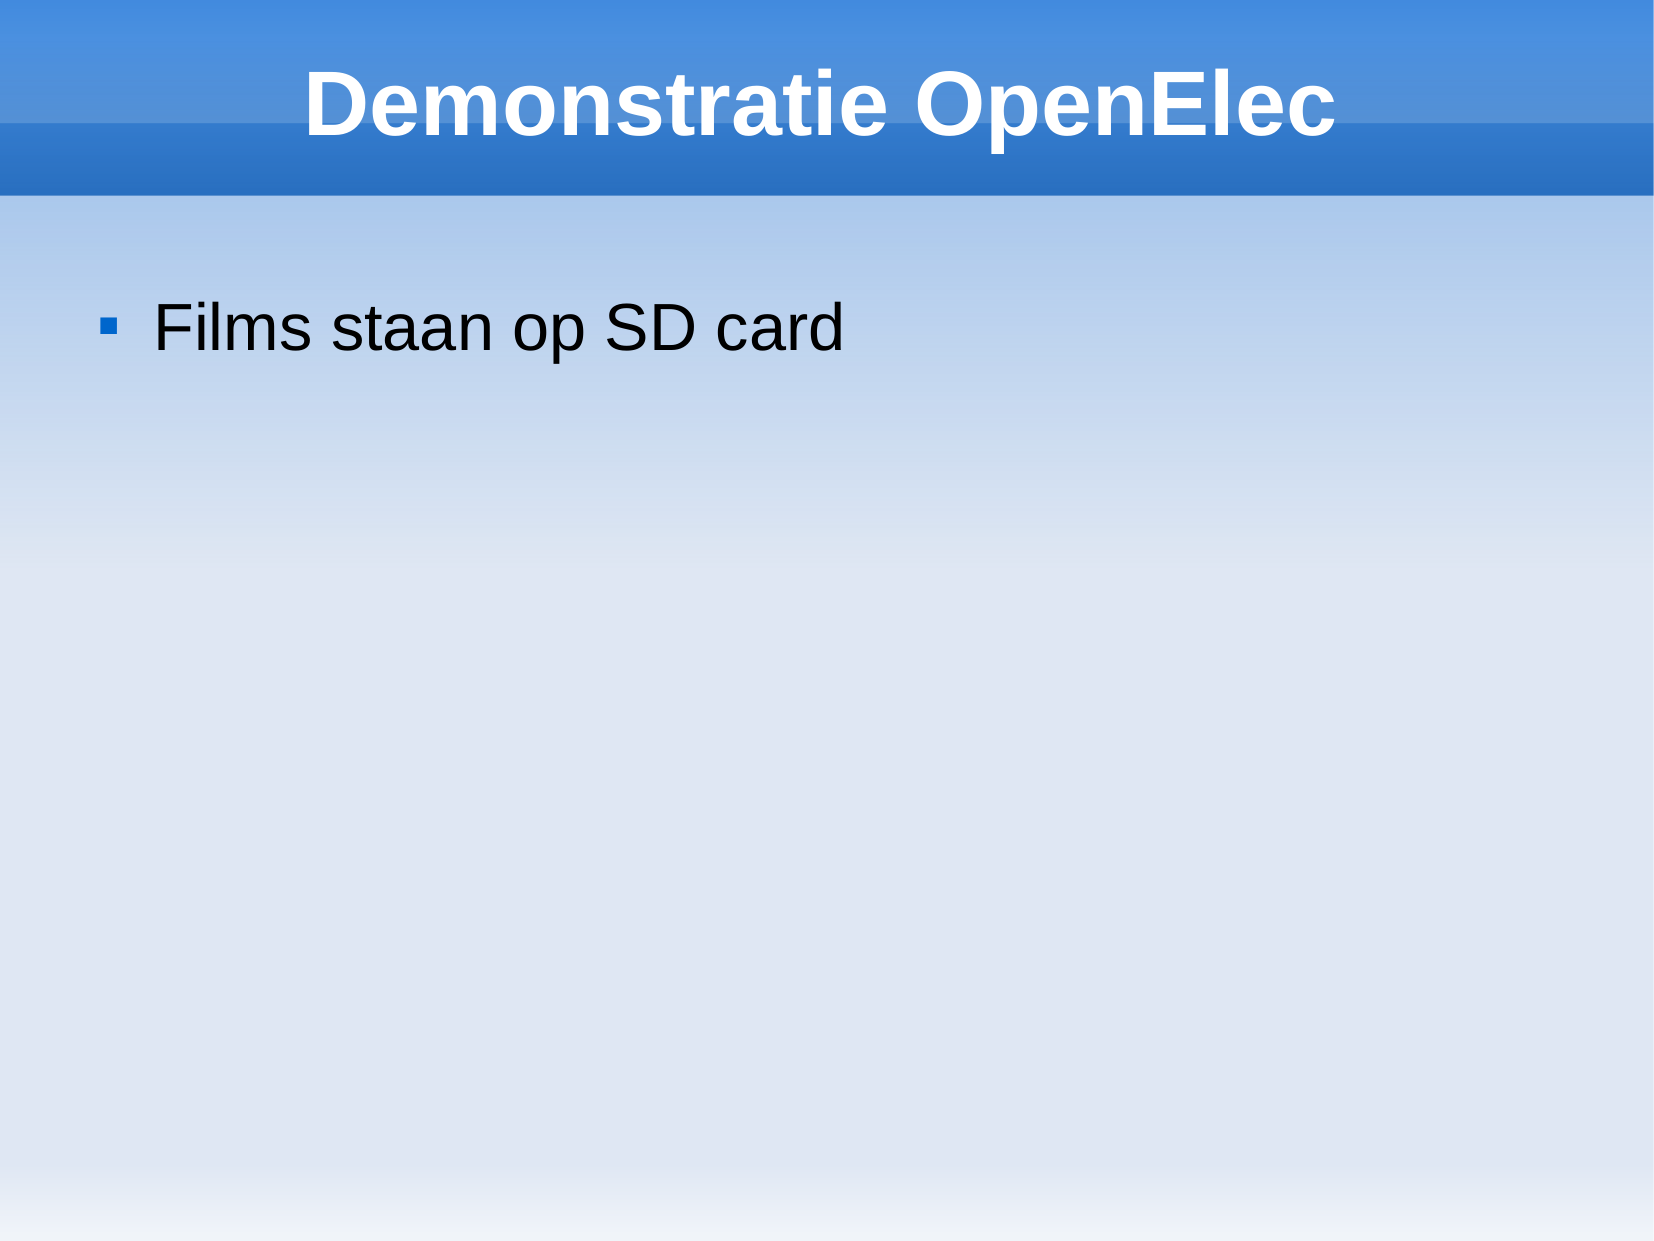

# Demonstratie OpenElec
Films staan op SD card